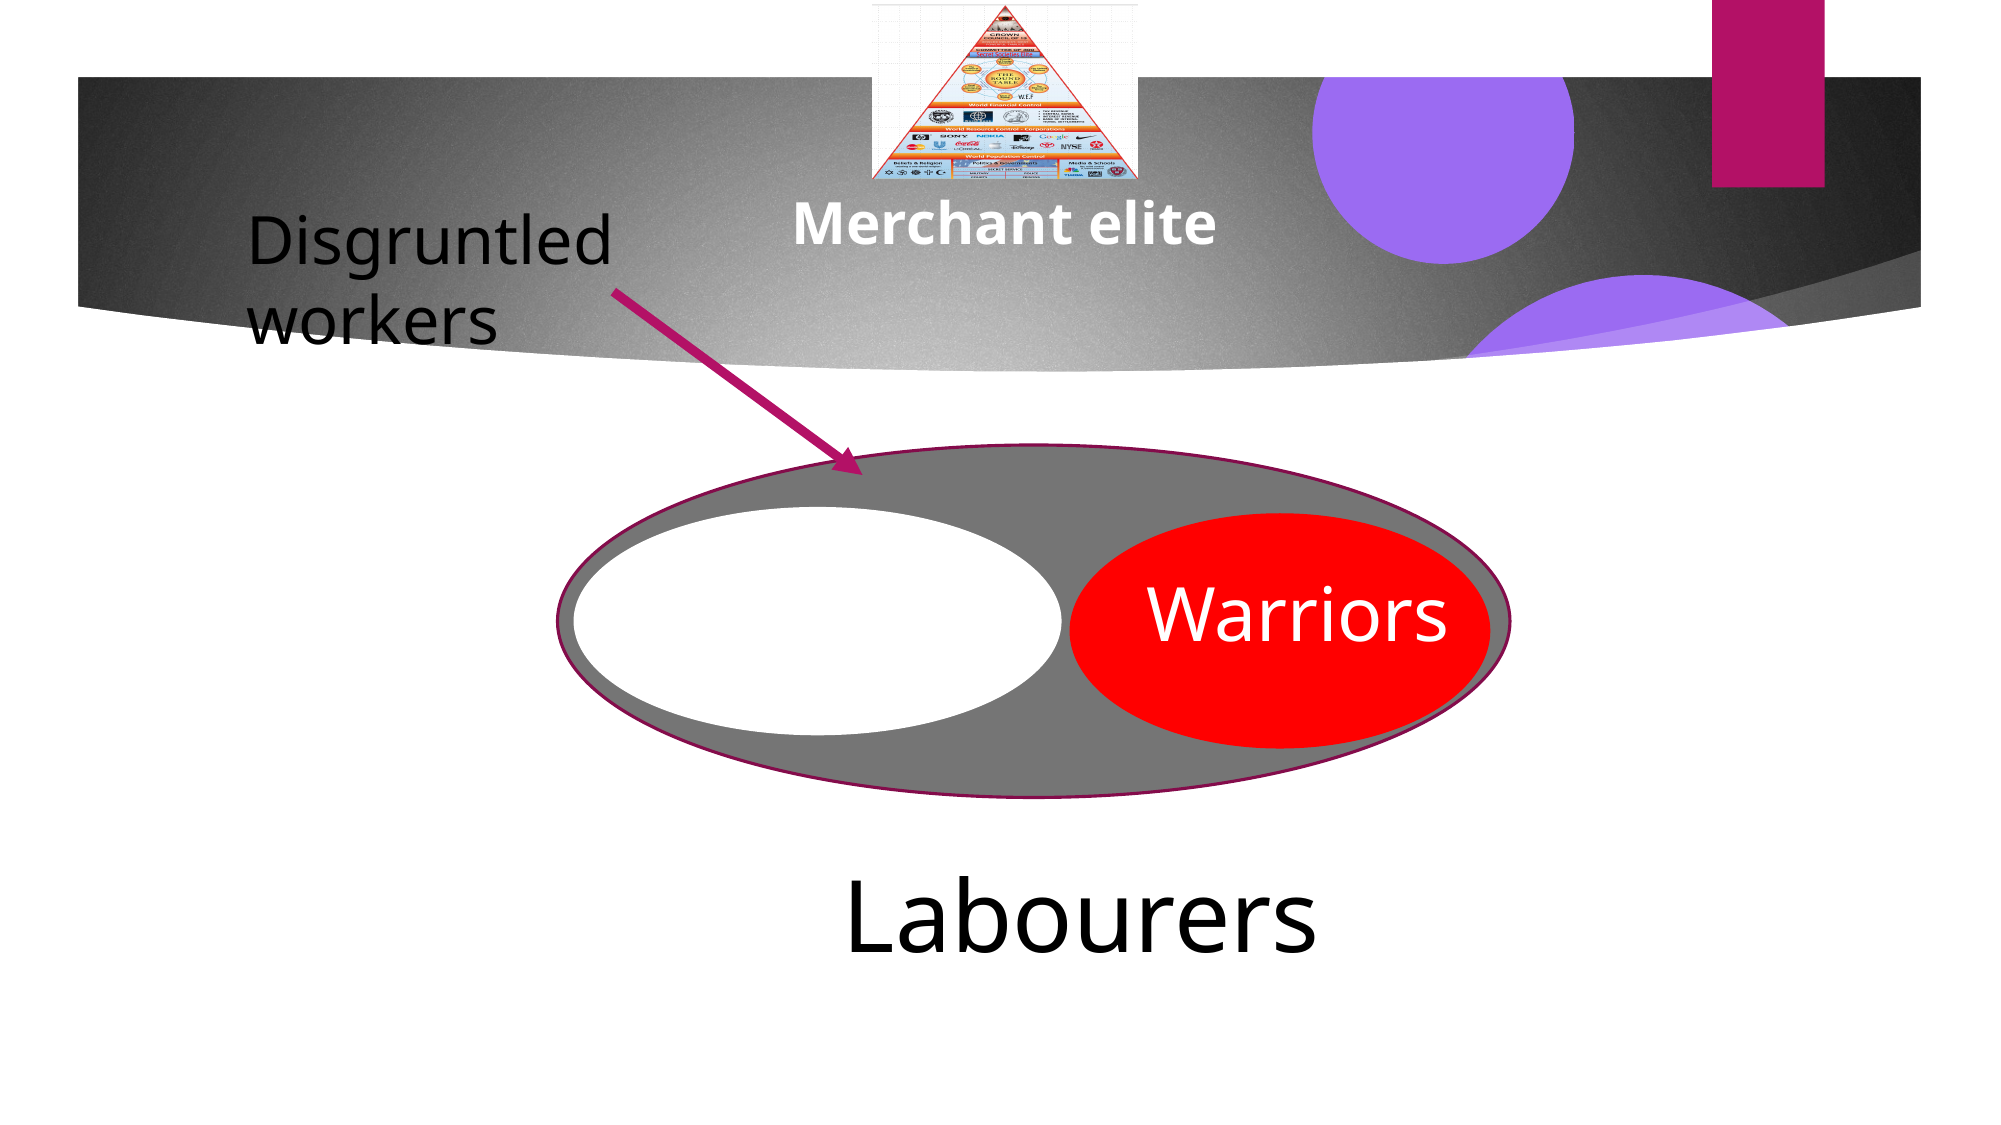

Merchant elite
Disgruntled
workers
Intellectuals
Warriors
Labourers